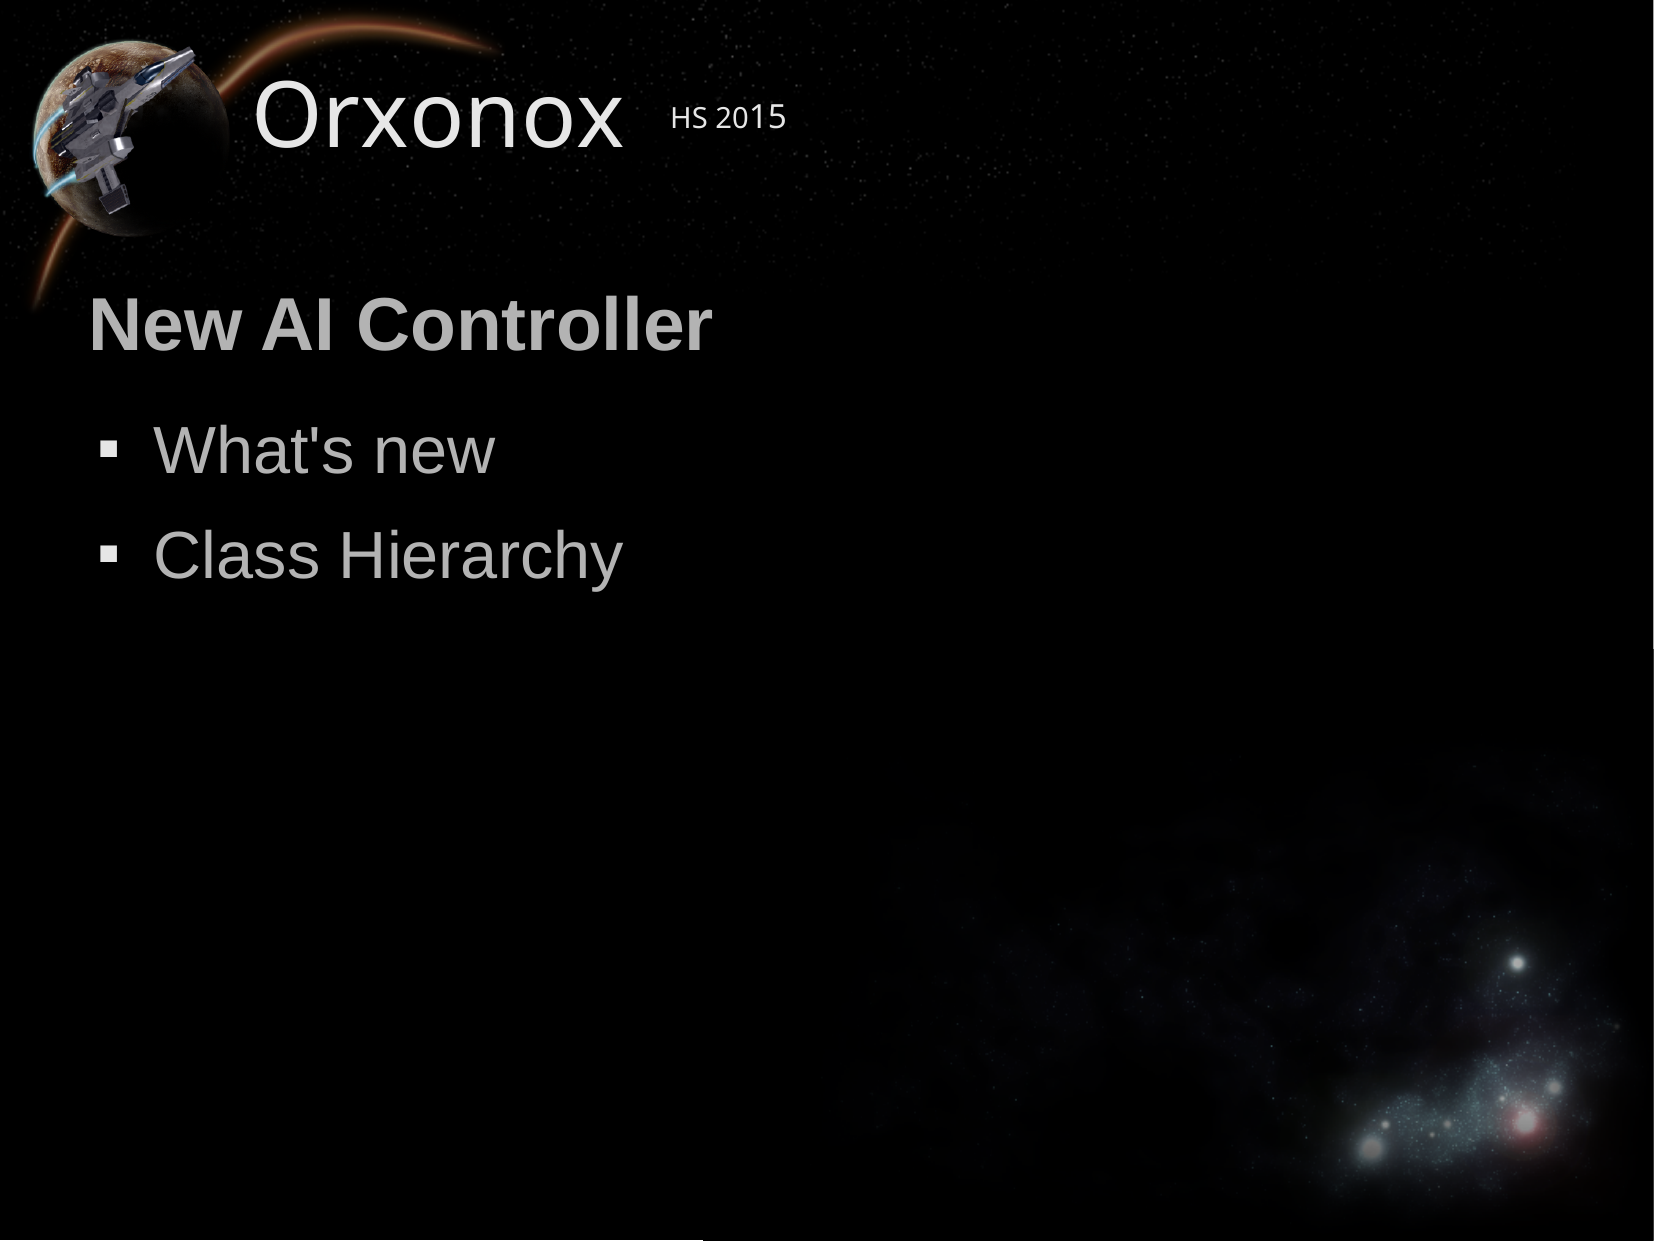

# New AI Controller
What's new
Class Hierarchy